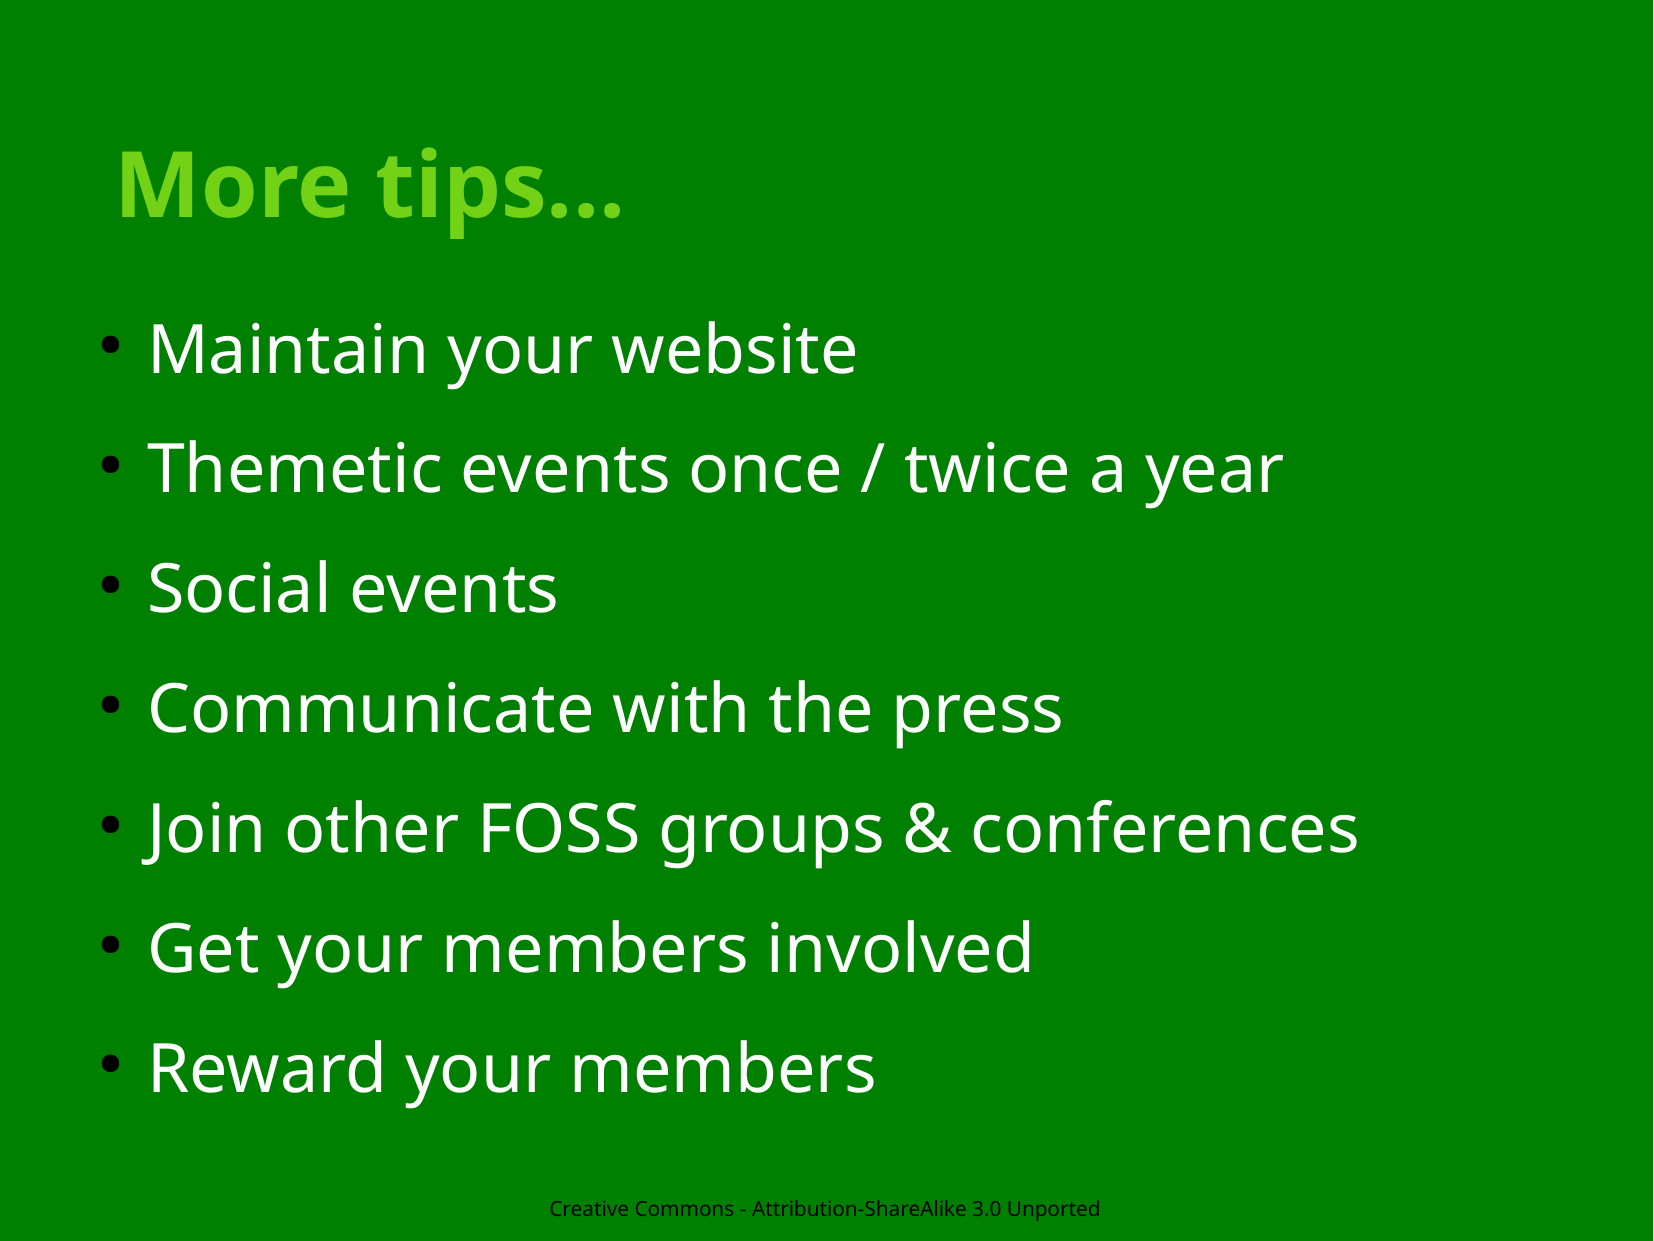

# More tips...
Maintain your website
Themetic events once / twice a year
Social events
Communicate with the press
Join other FOSS groups & conferences
Get your members involved
Reward your members